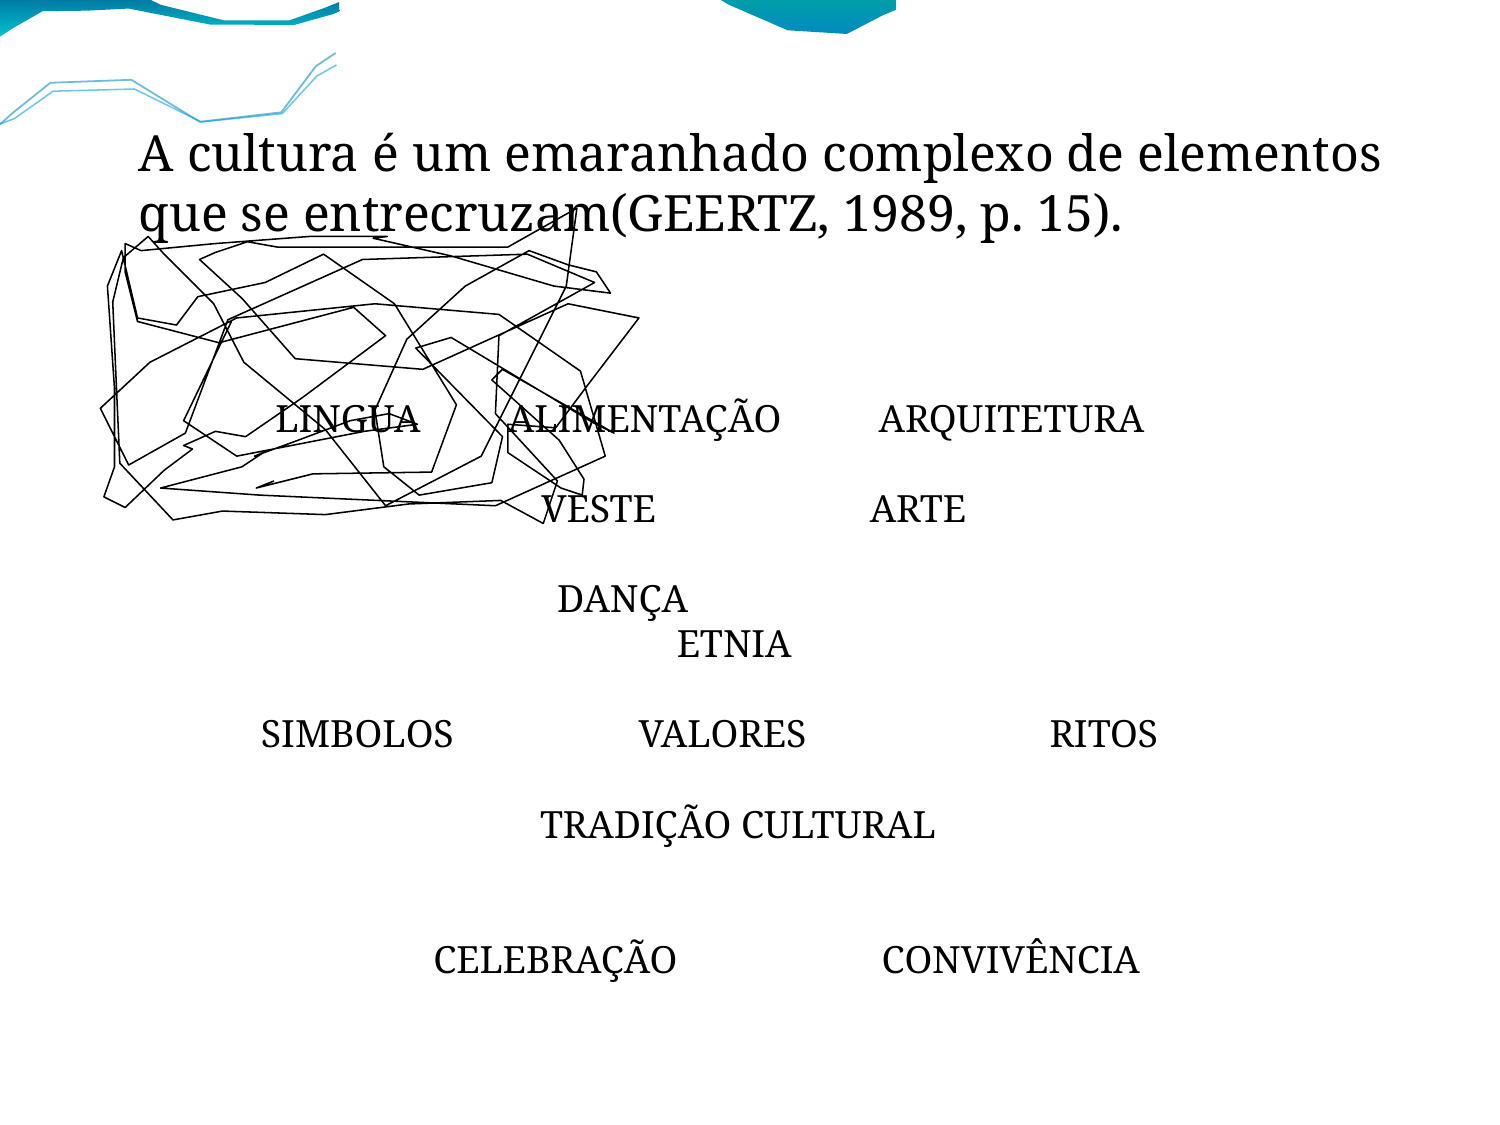

A cultura é um emaranhado complexo de elementos que se entrecruzam(GEERTZ, 1989, p. 15).
LINGUA ALIMENTAÇÃO ARQUITETURA
 VESTE ARTE
 DANÇA ETNIA
SIMBOLOS VALORES RITOS
TRADIÇÃO CULTURAL
 CELEBRAÇÃO CONVIVÊNCIA